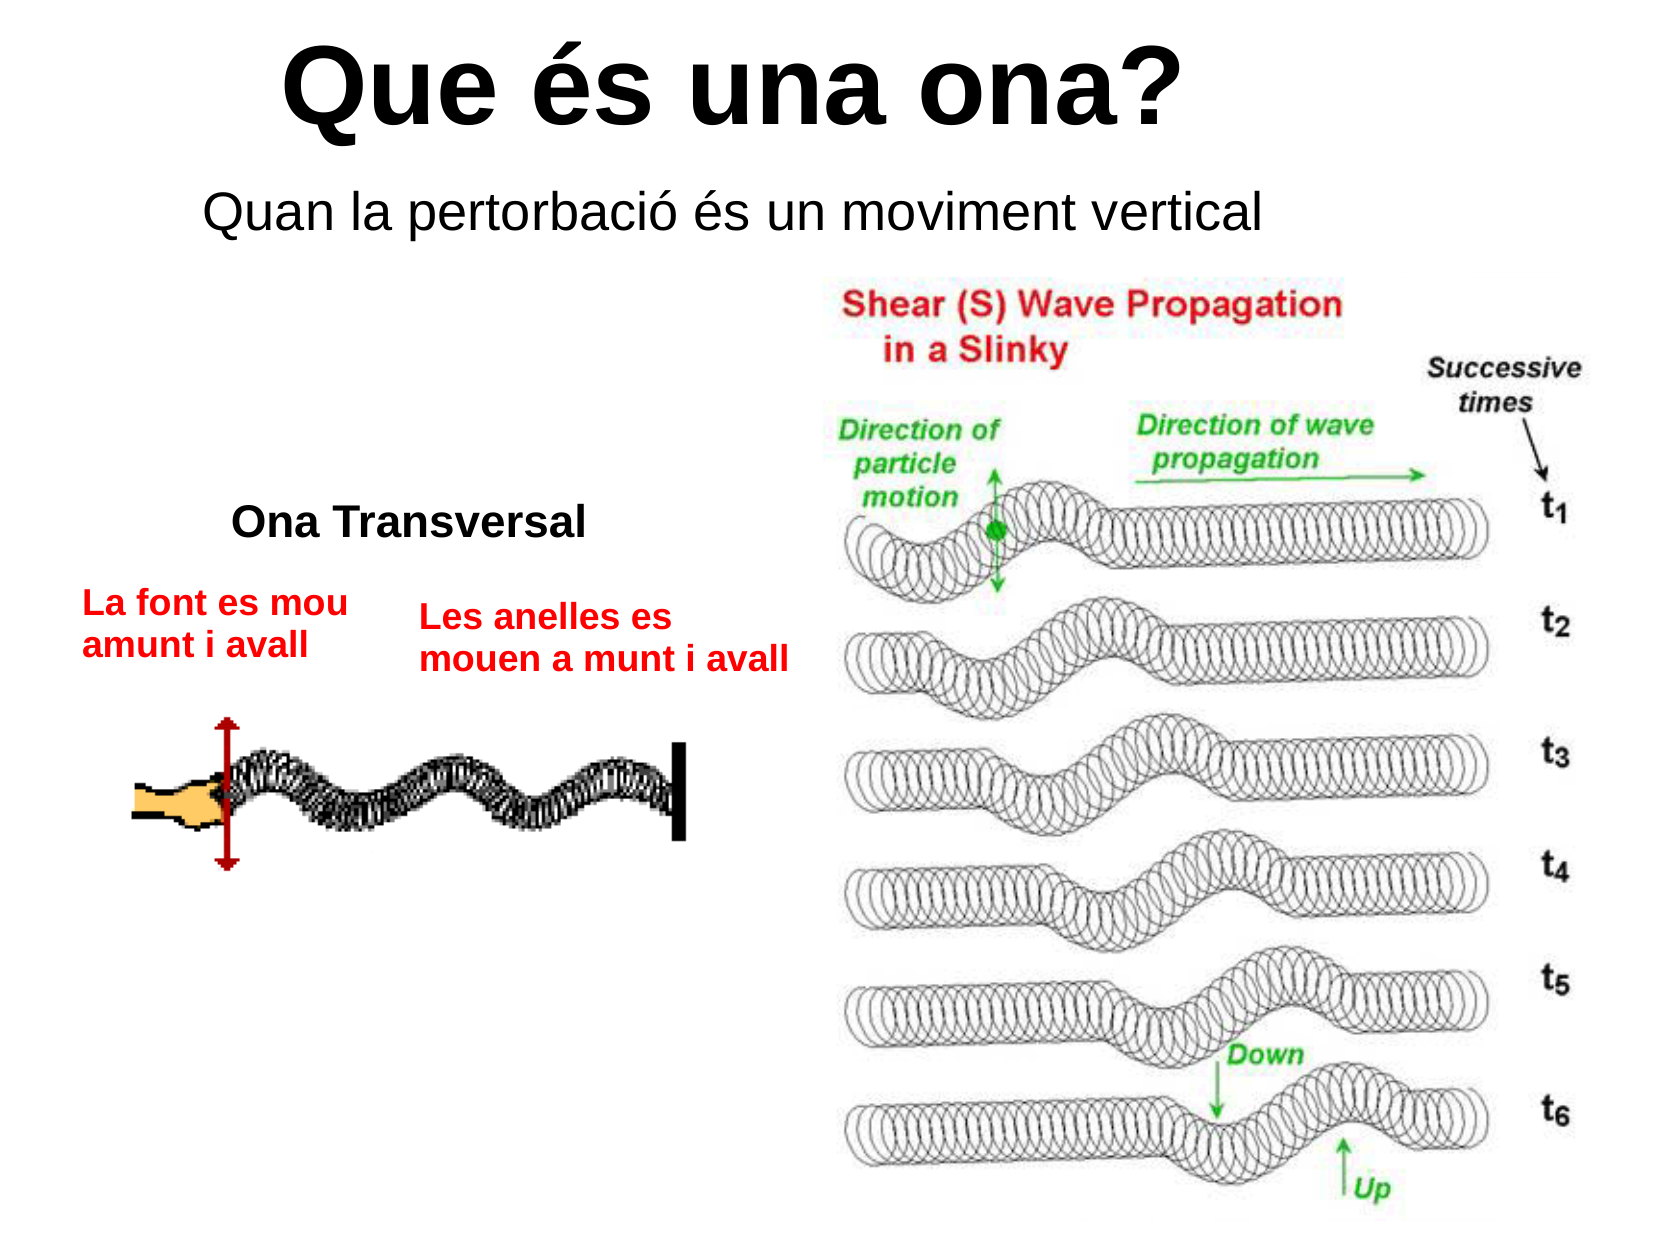

Que és una ona?
Quan la pertorbació és un moviment vertical
Ona Transversal
La font es mou amunt i avall
Les anelles es mouen a munt i avall
5